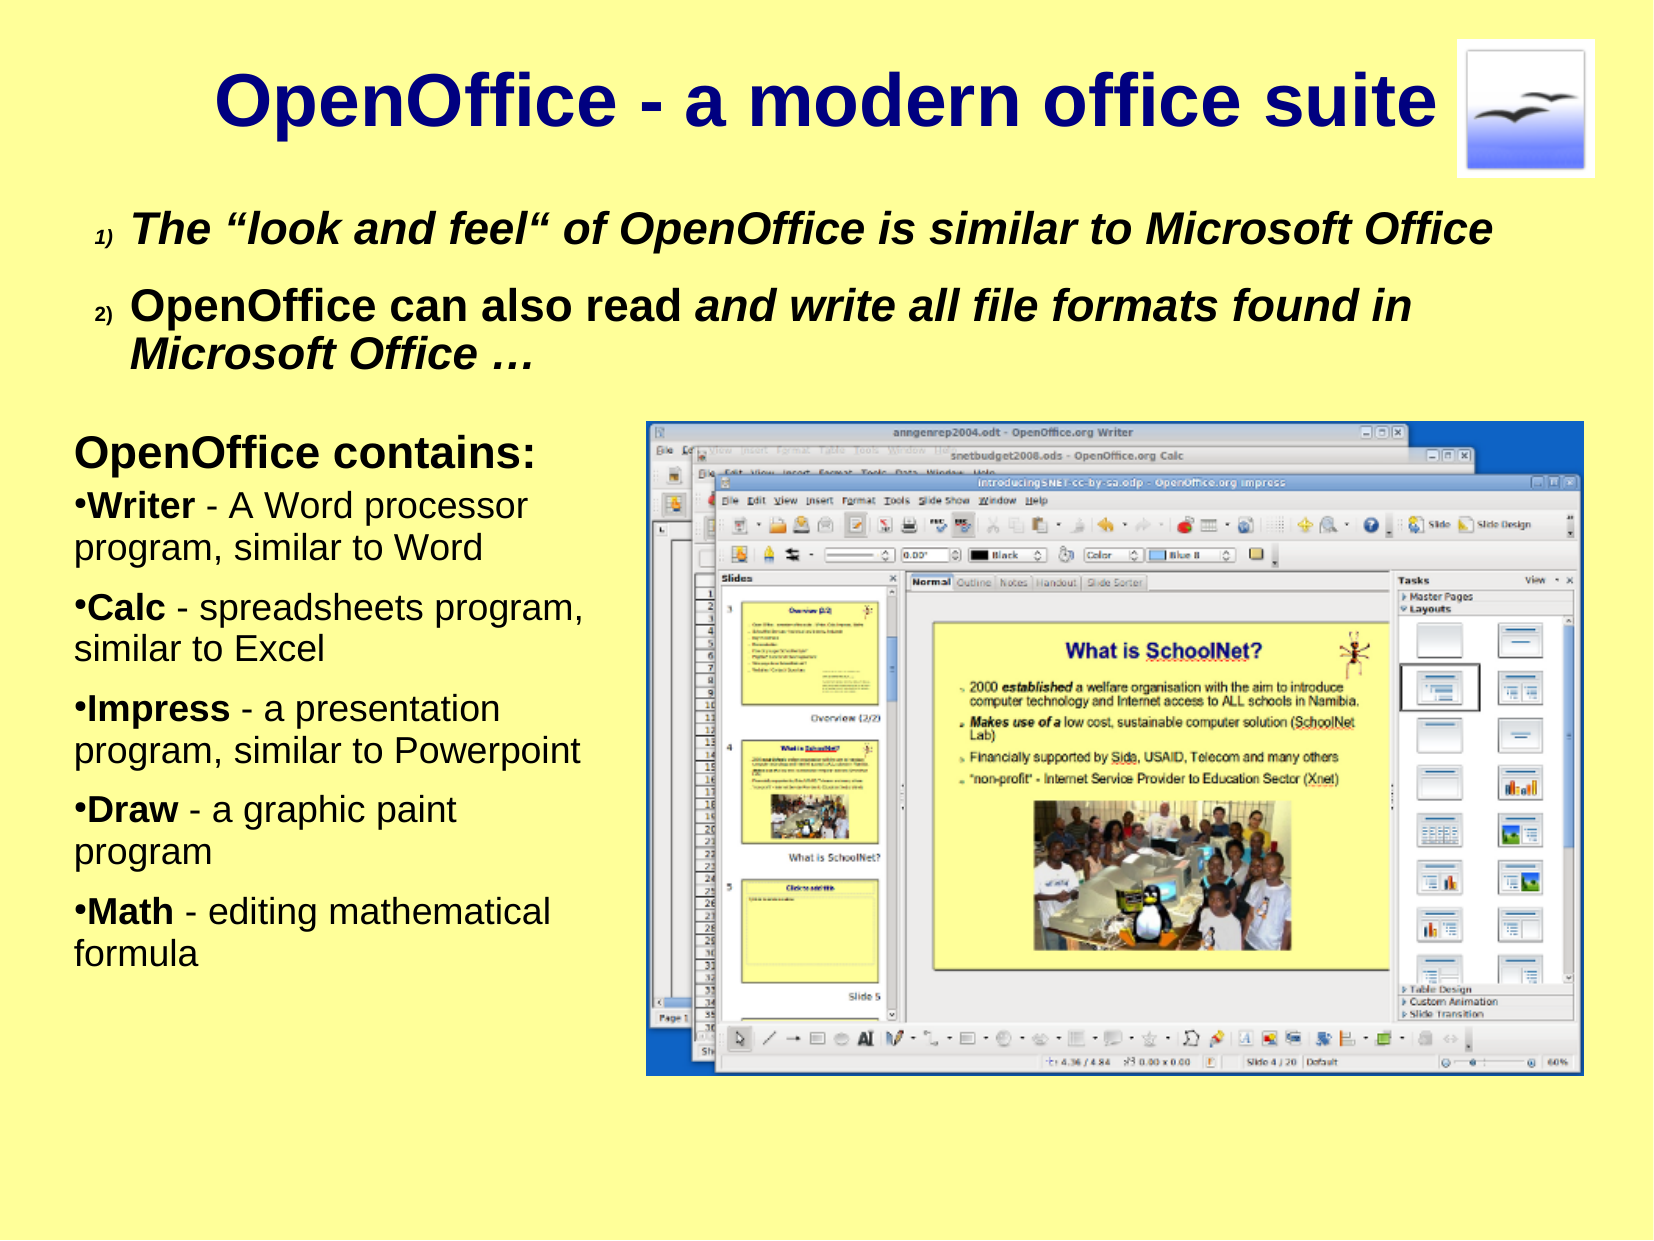

# OpenOffice - a modern office suite
The “look and feel“ of OpenOffice is similar to Microsoft Office
OpenOffice can also read and write all file formats found in Microsoft Office …
OpenOffice contains:
Writer - A Word processor program, similar to Word
Calc - spreadsheets program, similar to Excel
Impress - a presentation program, similar to Powerpoint
Draw - a graphic paint program
Math - editing mathematical formula